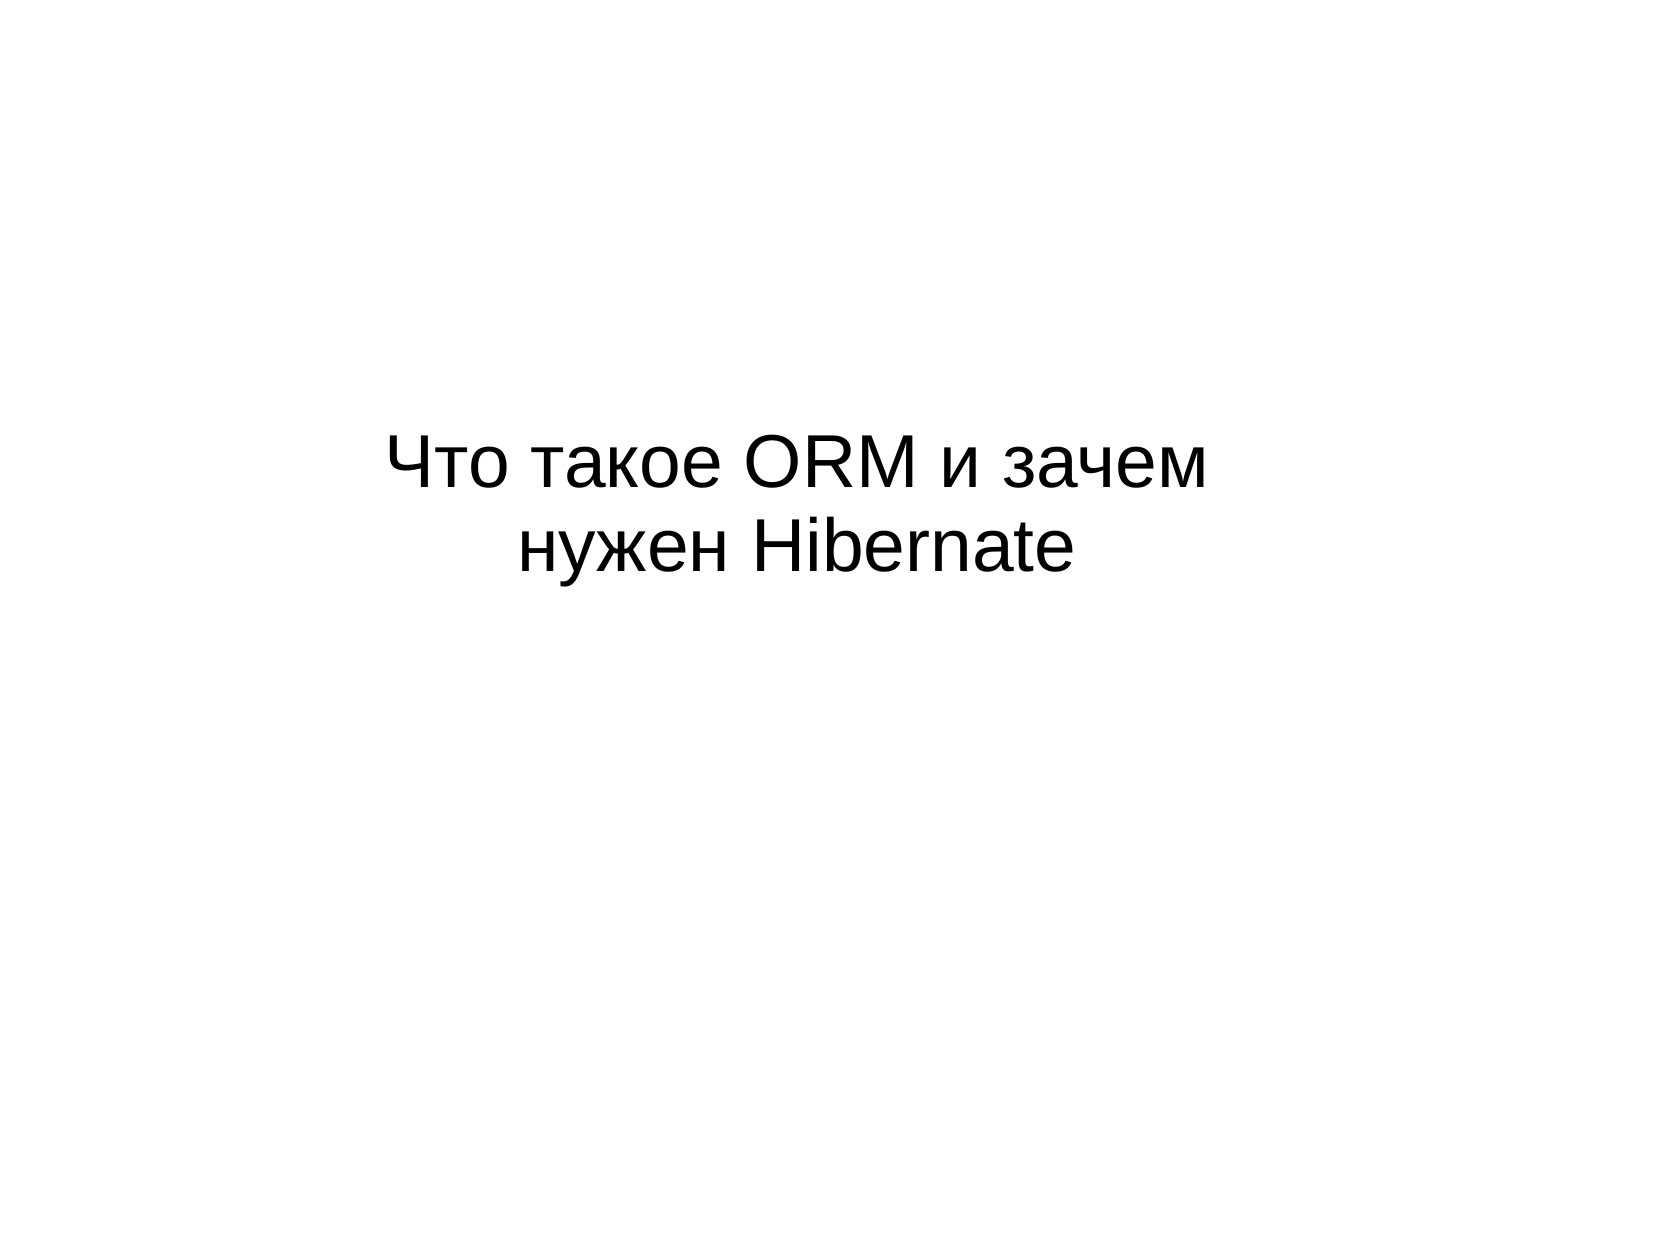

Что такое ORM и зачем нужен Hibernate